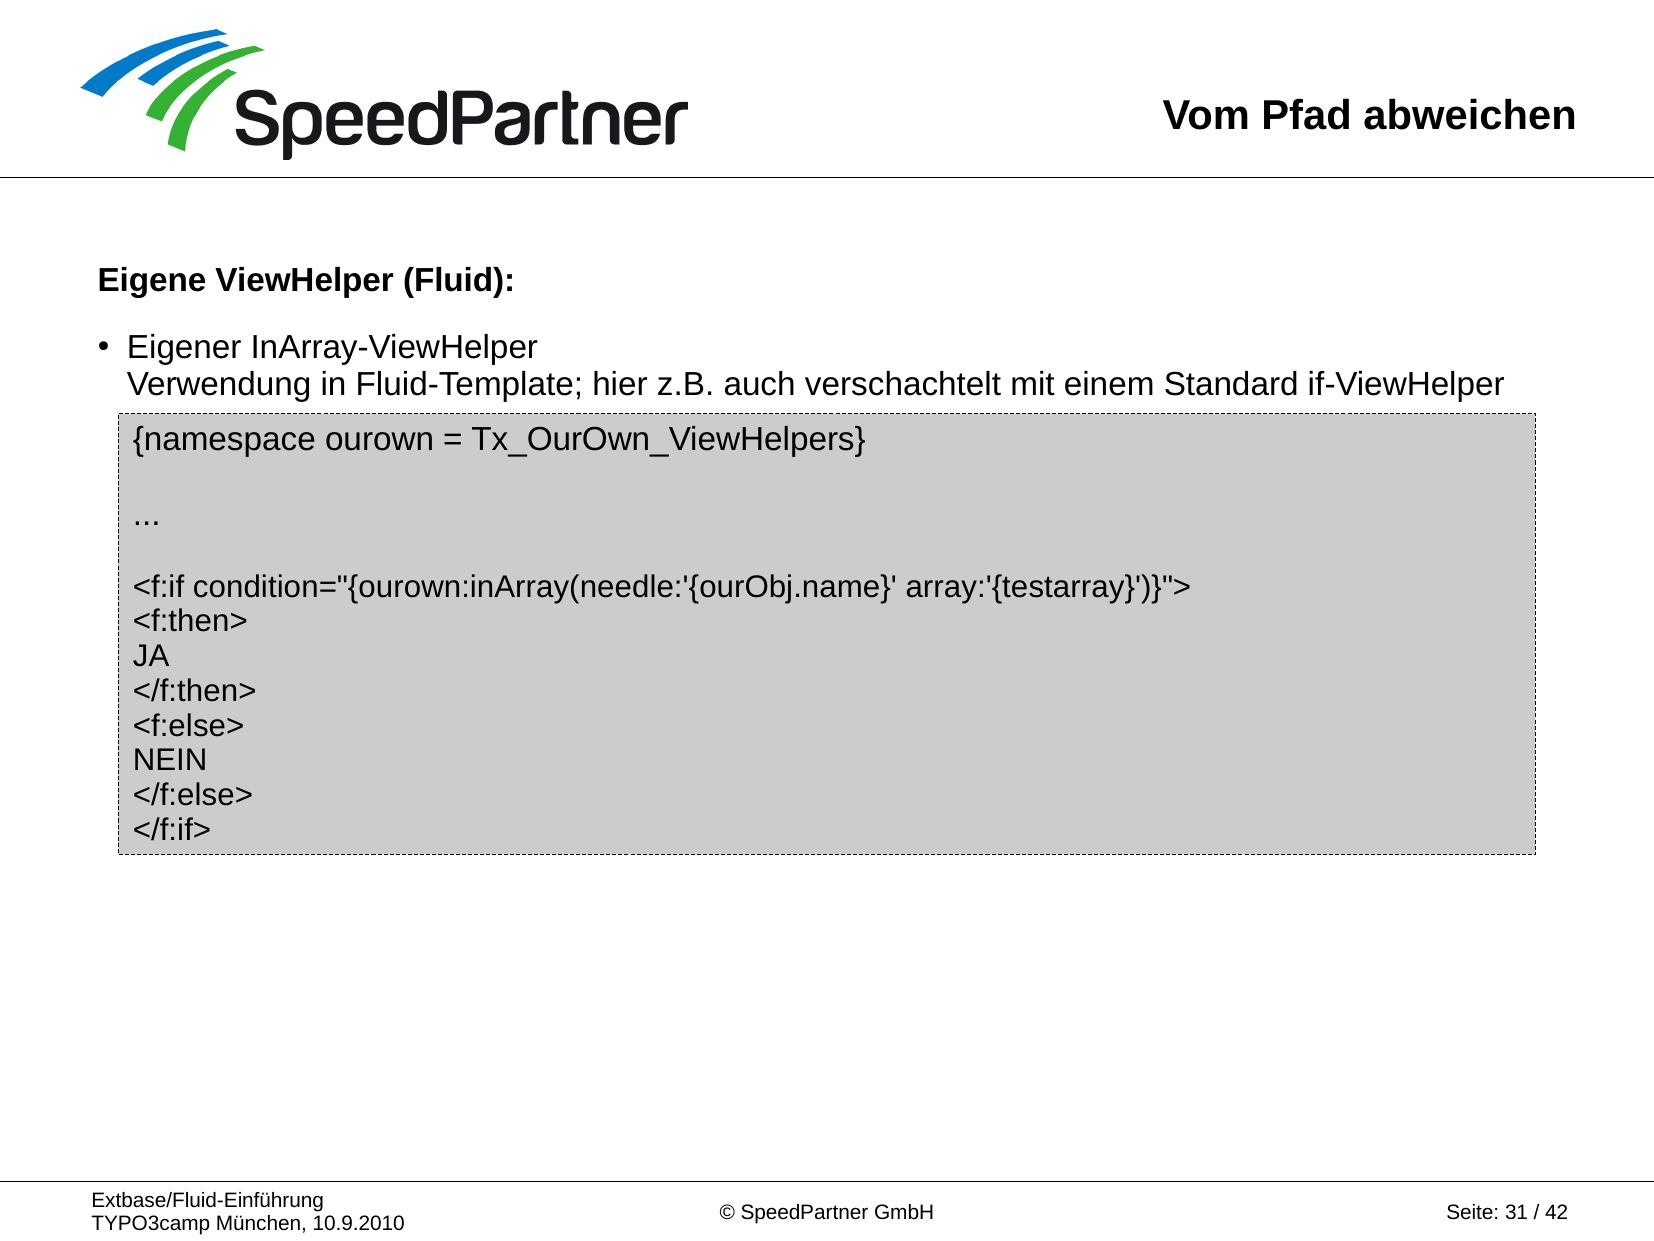

# Vom Pfad abweichen
Eigene ViewHelper (Fluid):
Eigener InArray-ViewHelper
Verwendung in Fluid-Template; hier z.B. auch verschachtelt mit einem Standard if-ViewHelper
{namespace ourown = Tx_OurOwn_ViewHelpers}
...
<f:if condition="{ourown:inArray(needle:'{ourObj.name}' array:'{testarray}')}">
<f:then>
JA
</f:then>
<f:else>
NEIN
</f:else>
</f:if>